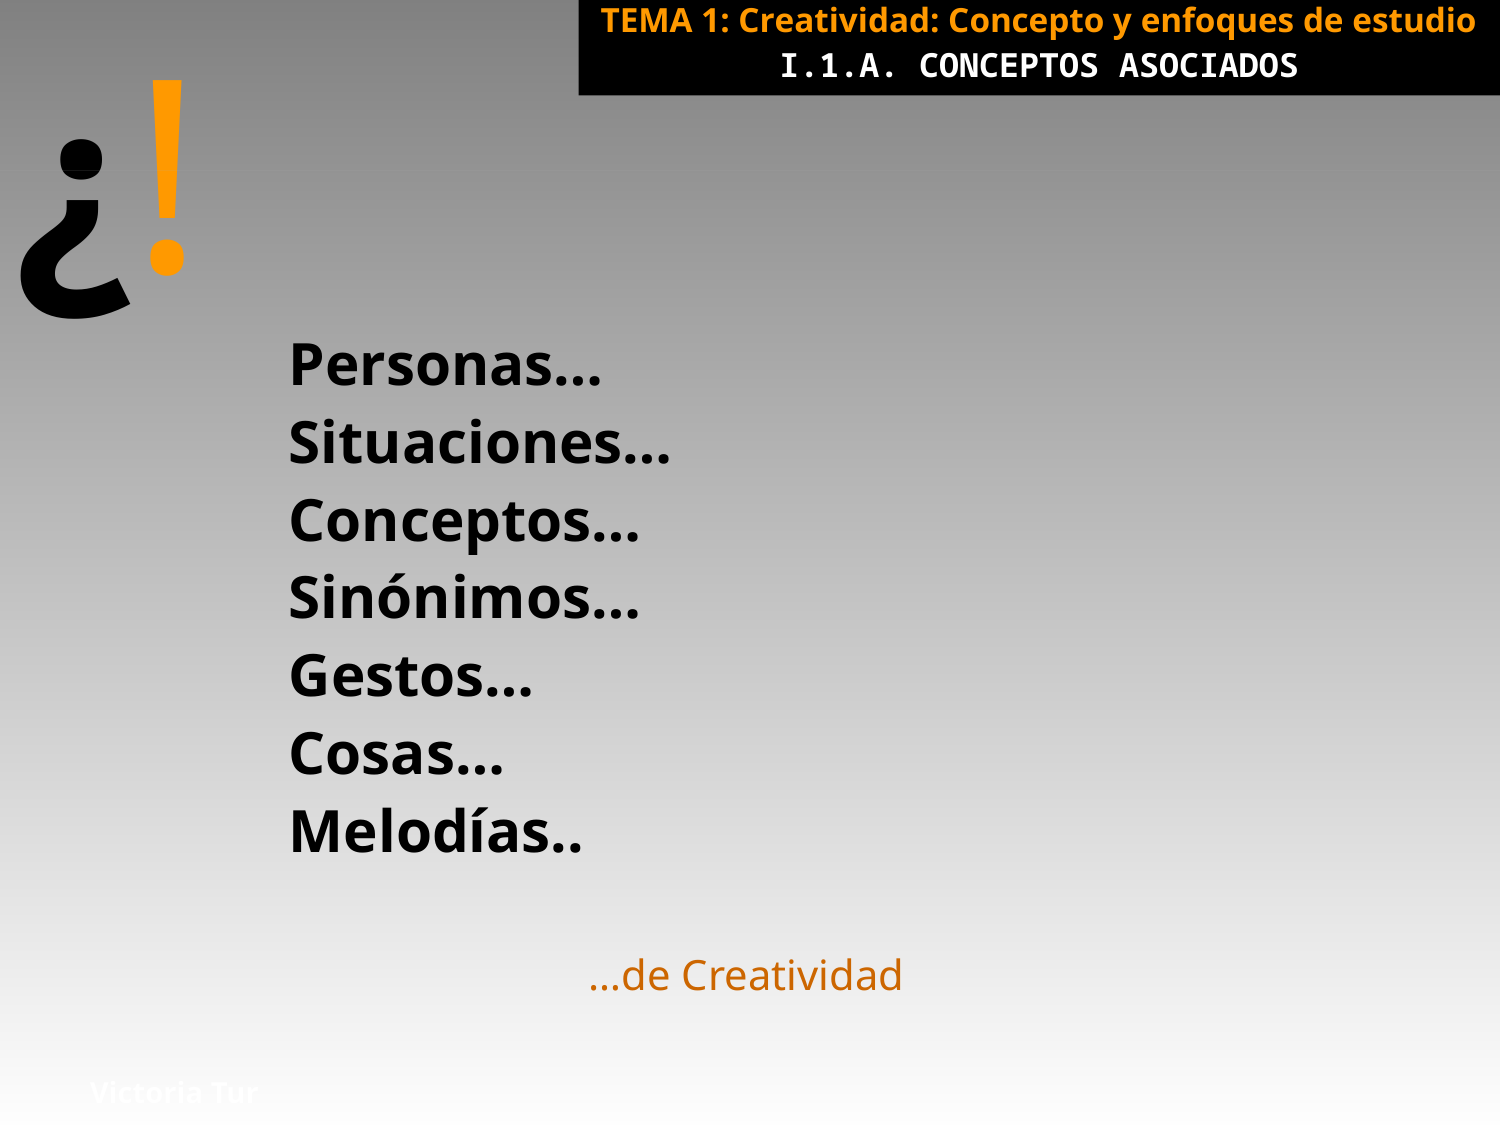

TEMA 1: Creatividad: Concepto y enfoques de estudio
I.1.A. CONCEPTOS ASOCIADOS
# Personas…
Situaciones…
Conceptos…
Sinónimos…
Gestos…
Cosas…
Melodías..
			…de Creatividad